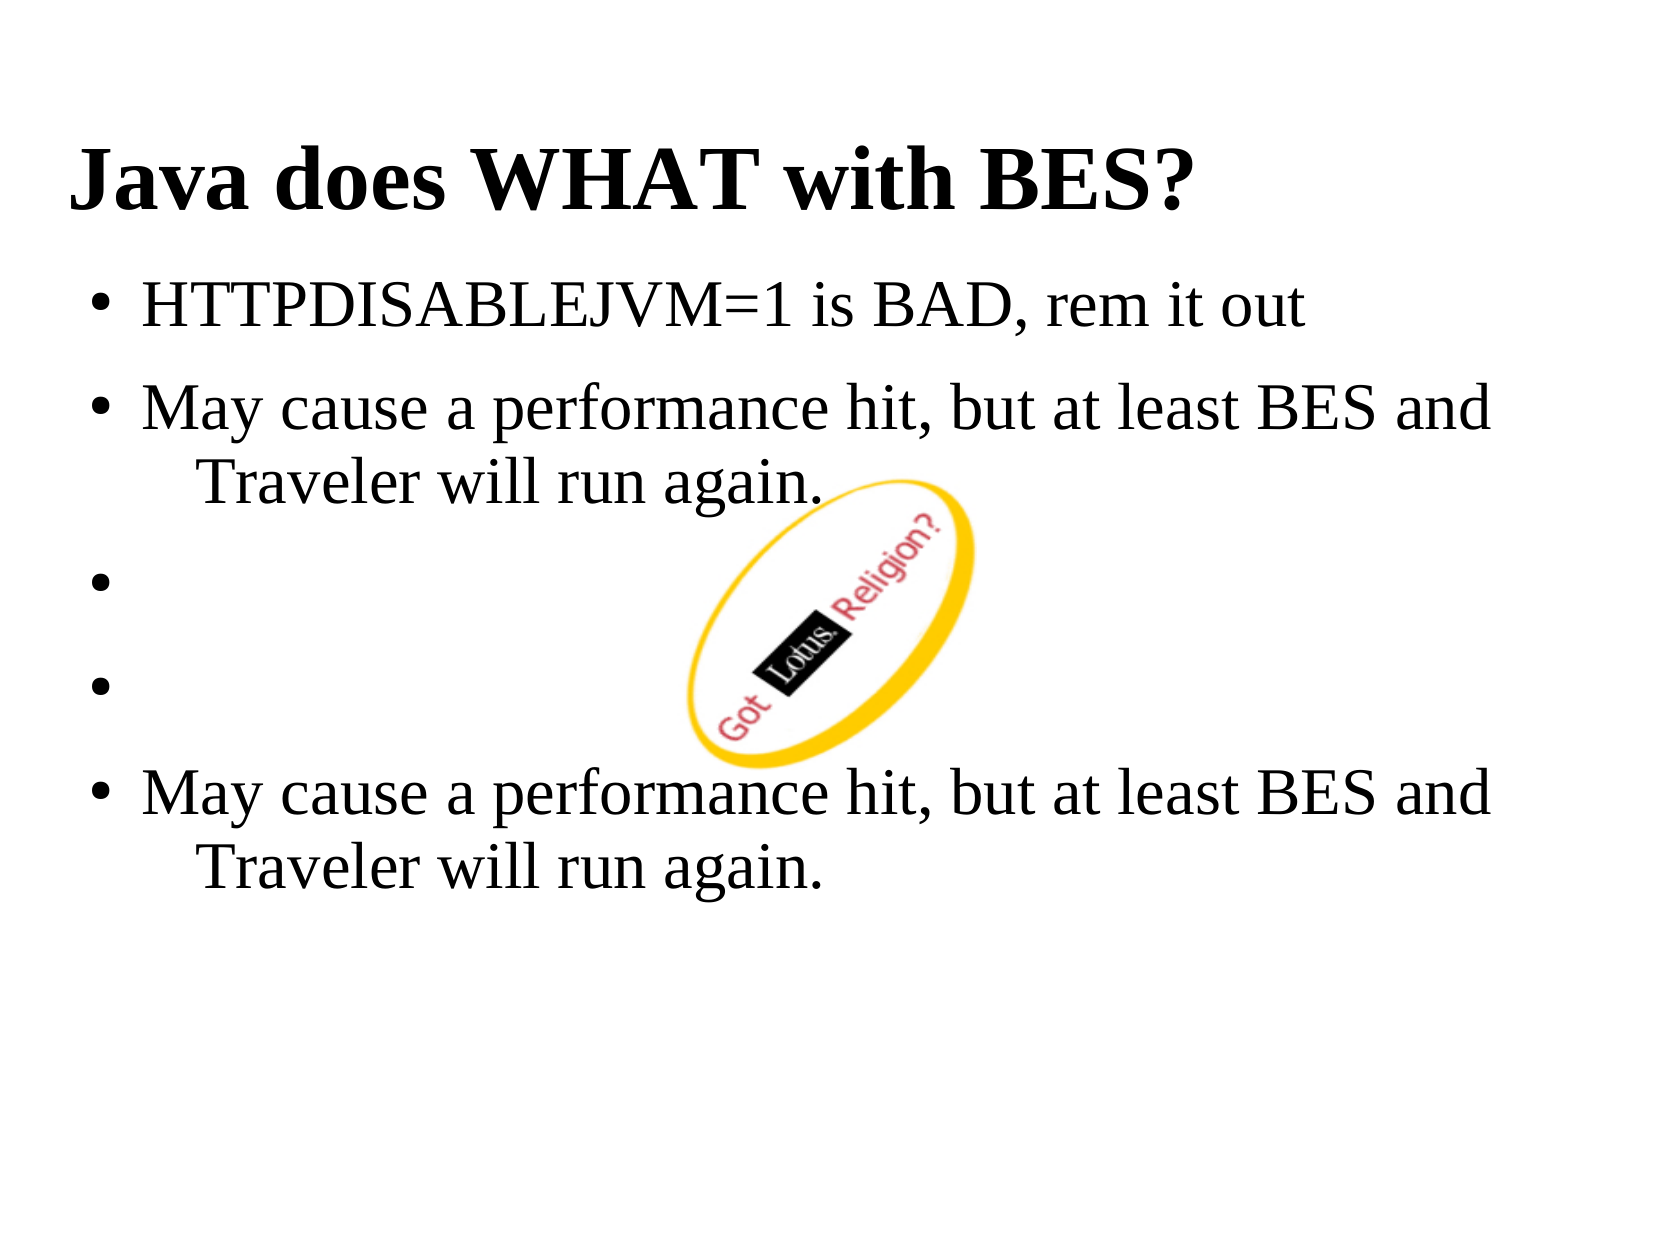

# Java does WHAT with BES?
HTTPDISABLEJVM=1 is BAD, rem it out
May cause a performance hit, but at least BES and Traveler will run again.
May cause a performance hit, but at least BES and Traveler will run again.